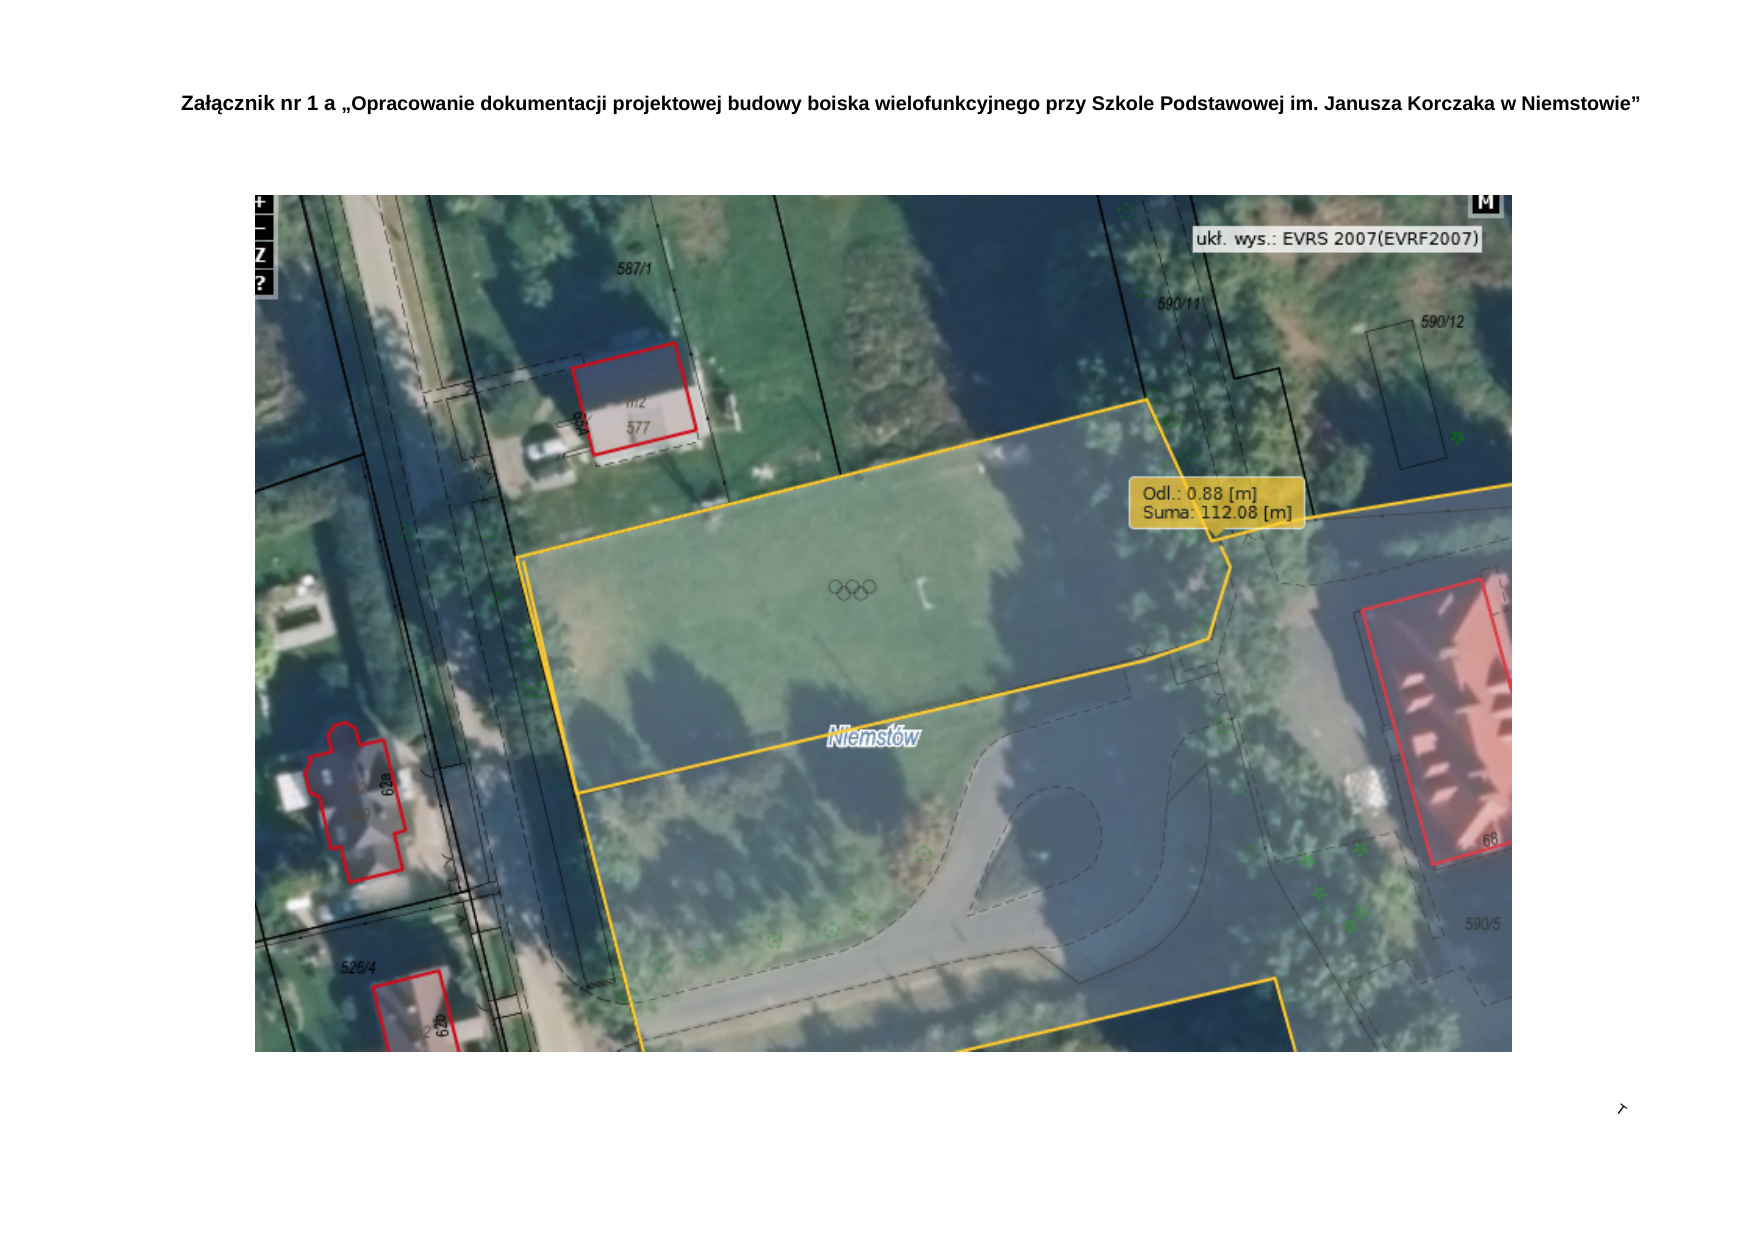

Załącznik nr 1 a „Opracowanie dokumentacji projektowej budowy boiska wielofunkcyjnego przy Szkole Podstawowej im. Janusza Korczaka w Niemstowie”
T